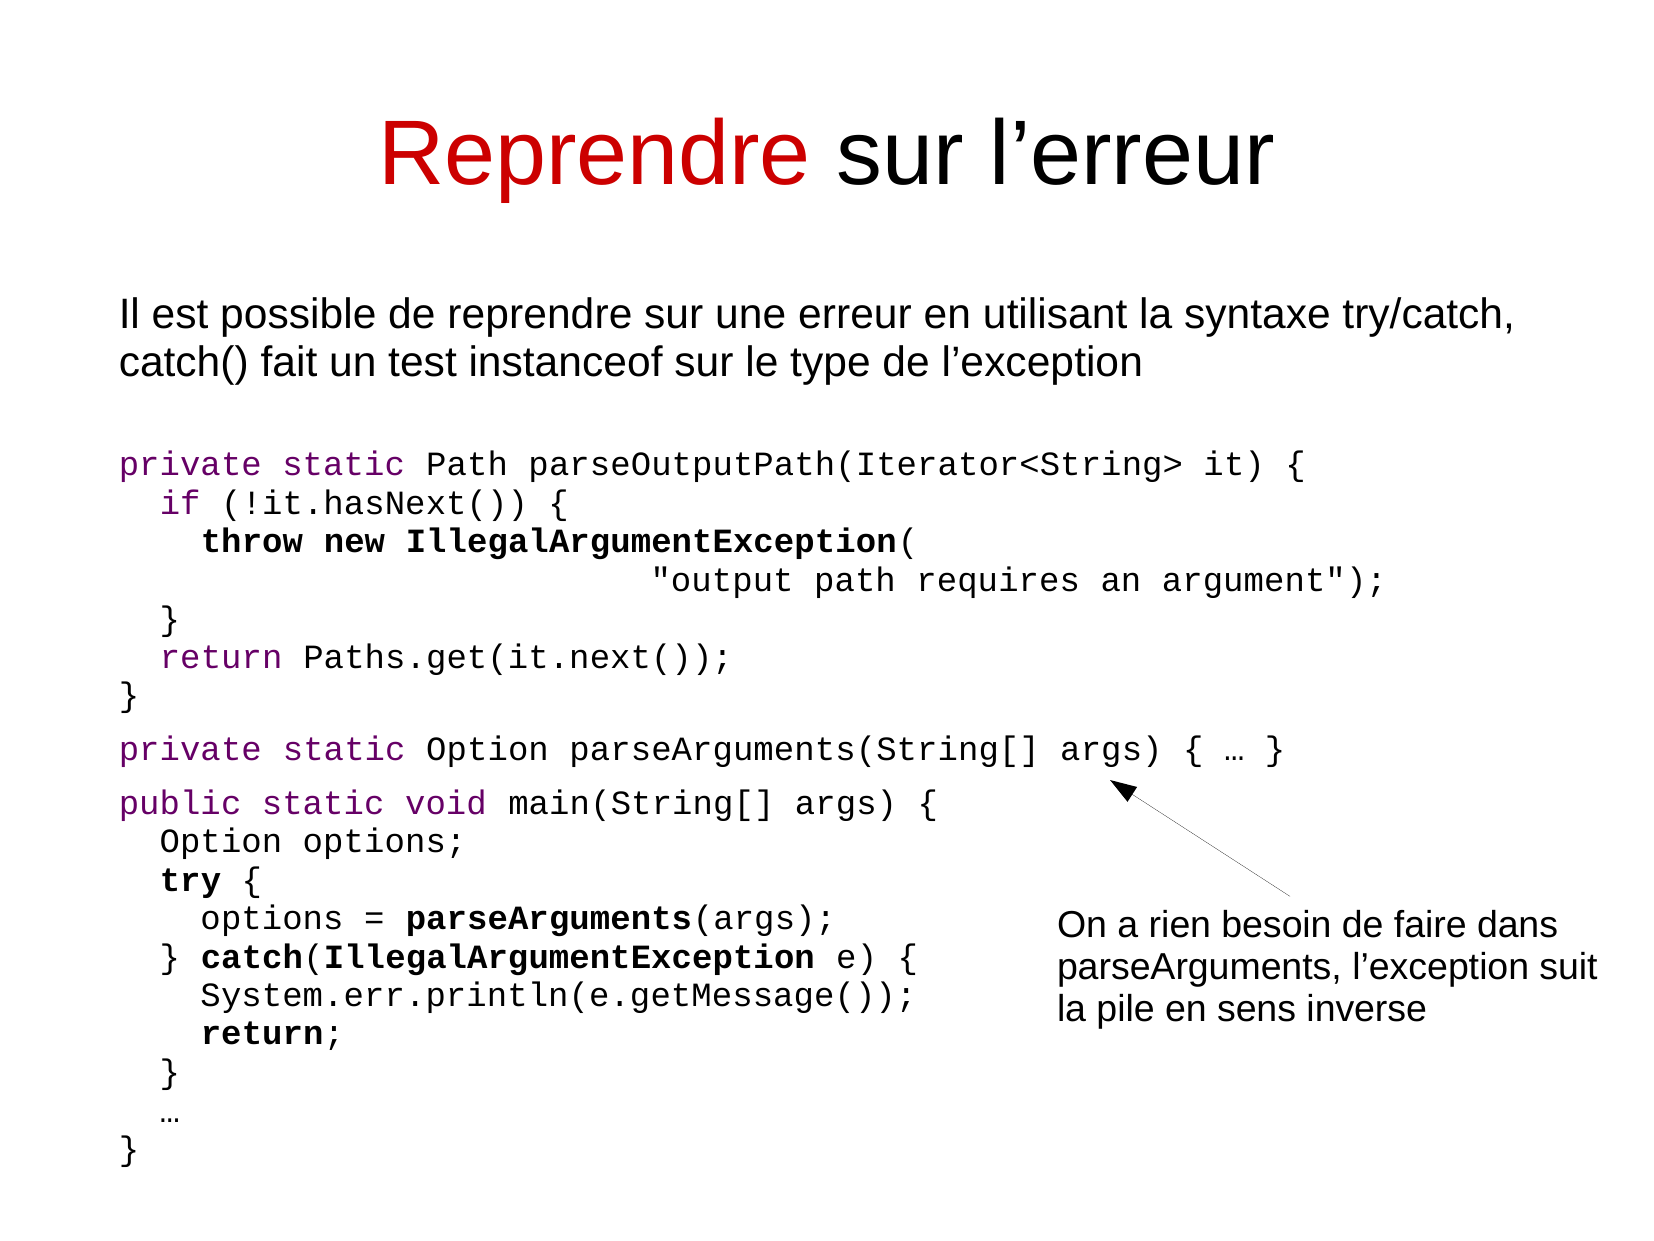

# Reprendre sur l’erreur
Il est possible de reprendre sur une erreur en utilisant la syntaxe try/catch,
catch() fait un test instanceof sur le type de l’exception
private static Path parseOutputPath(Iterator<String> it) {
 if (!it.hasNext()) {
 throw new IllegalArgumentException(
 "output path requires an argument");
 }
 return Paths.get(it.next());
}
private static Option parseArguments(String[] args) { … }
public static void main(String[] args) {
 Option options;
 try {
 options = parseArguments(args);
 } catch(IllegalArgumentException e) {
 System.err.println(e.getMessage());
 return;
 }
 …
}
On a rien besoin de faire dans
parseArguments, l’exception suit
la pile en sens inverse